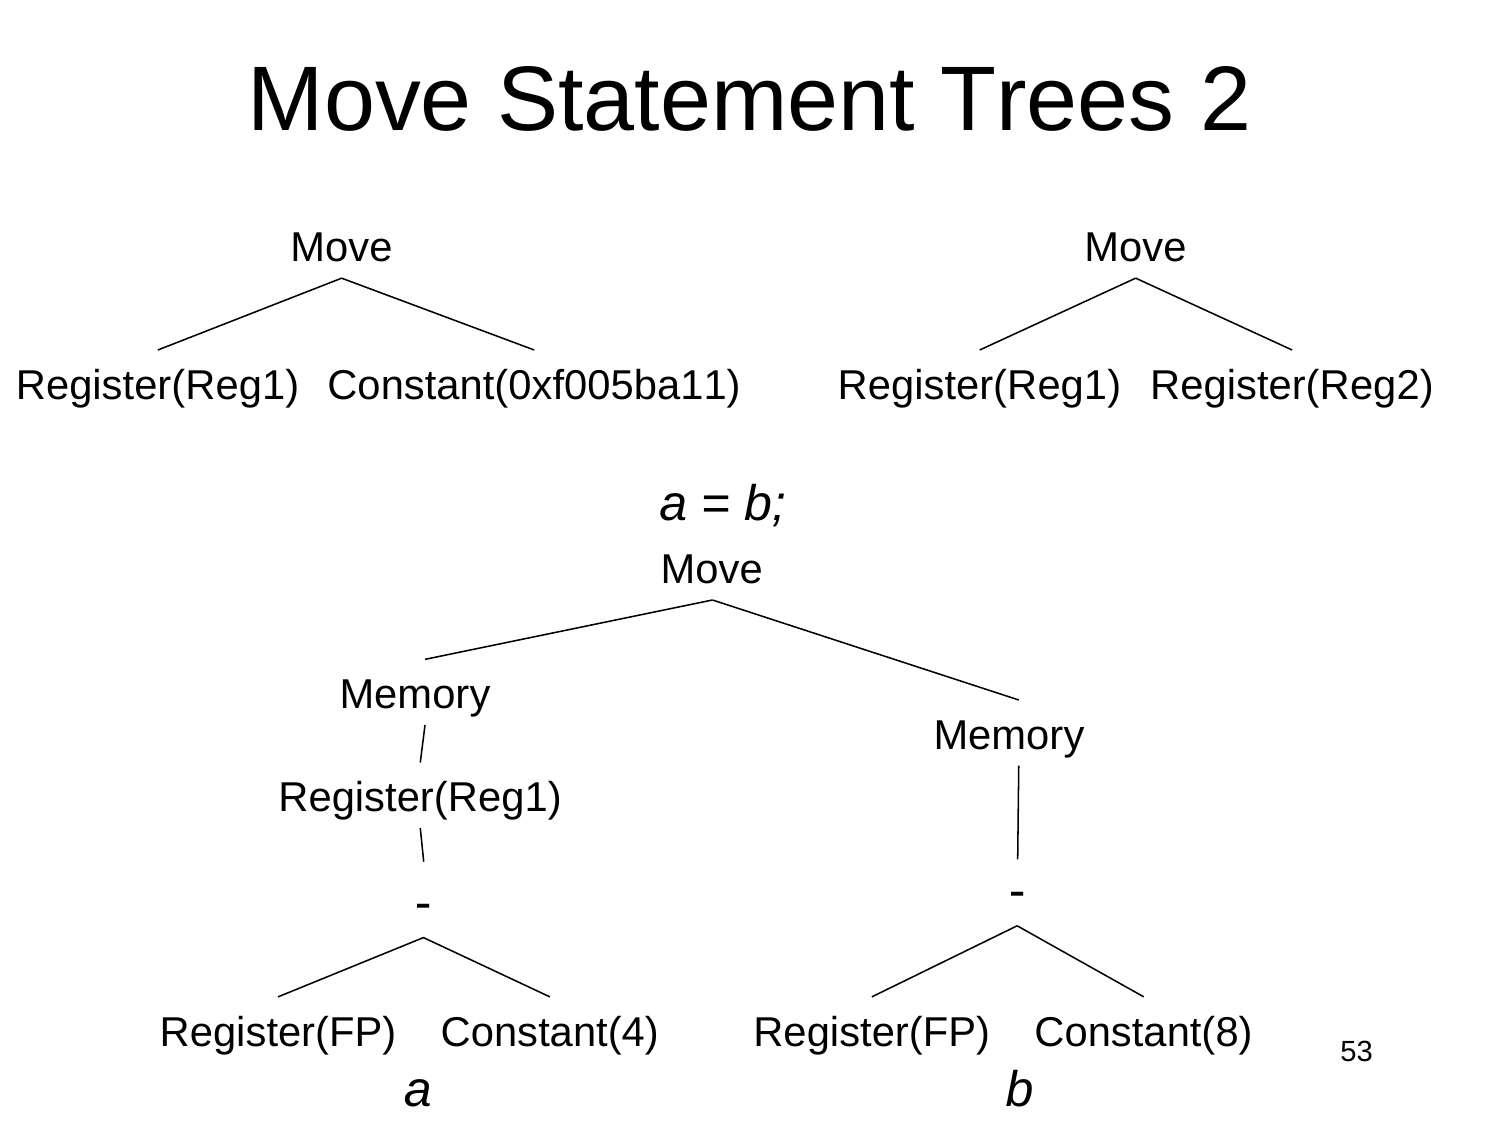

# Move Statement Trees 2
Move
Move
Register(Reg1)
Constant(0xf005ba11)
Register(Reg1)
Register(Reg2)
a = b;
Move
Memory
Memory
Register(Reg1)
-
-
Register(FP)
Constant(4)
Register(FP)
Constant(8)
a
b